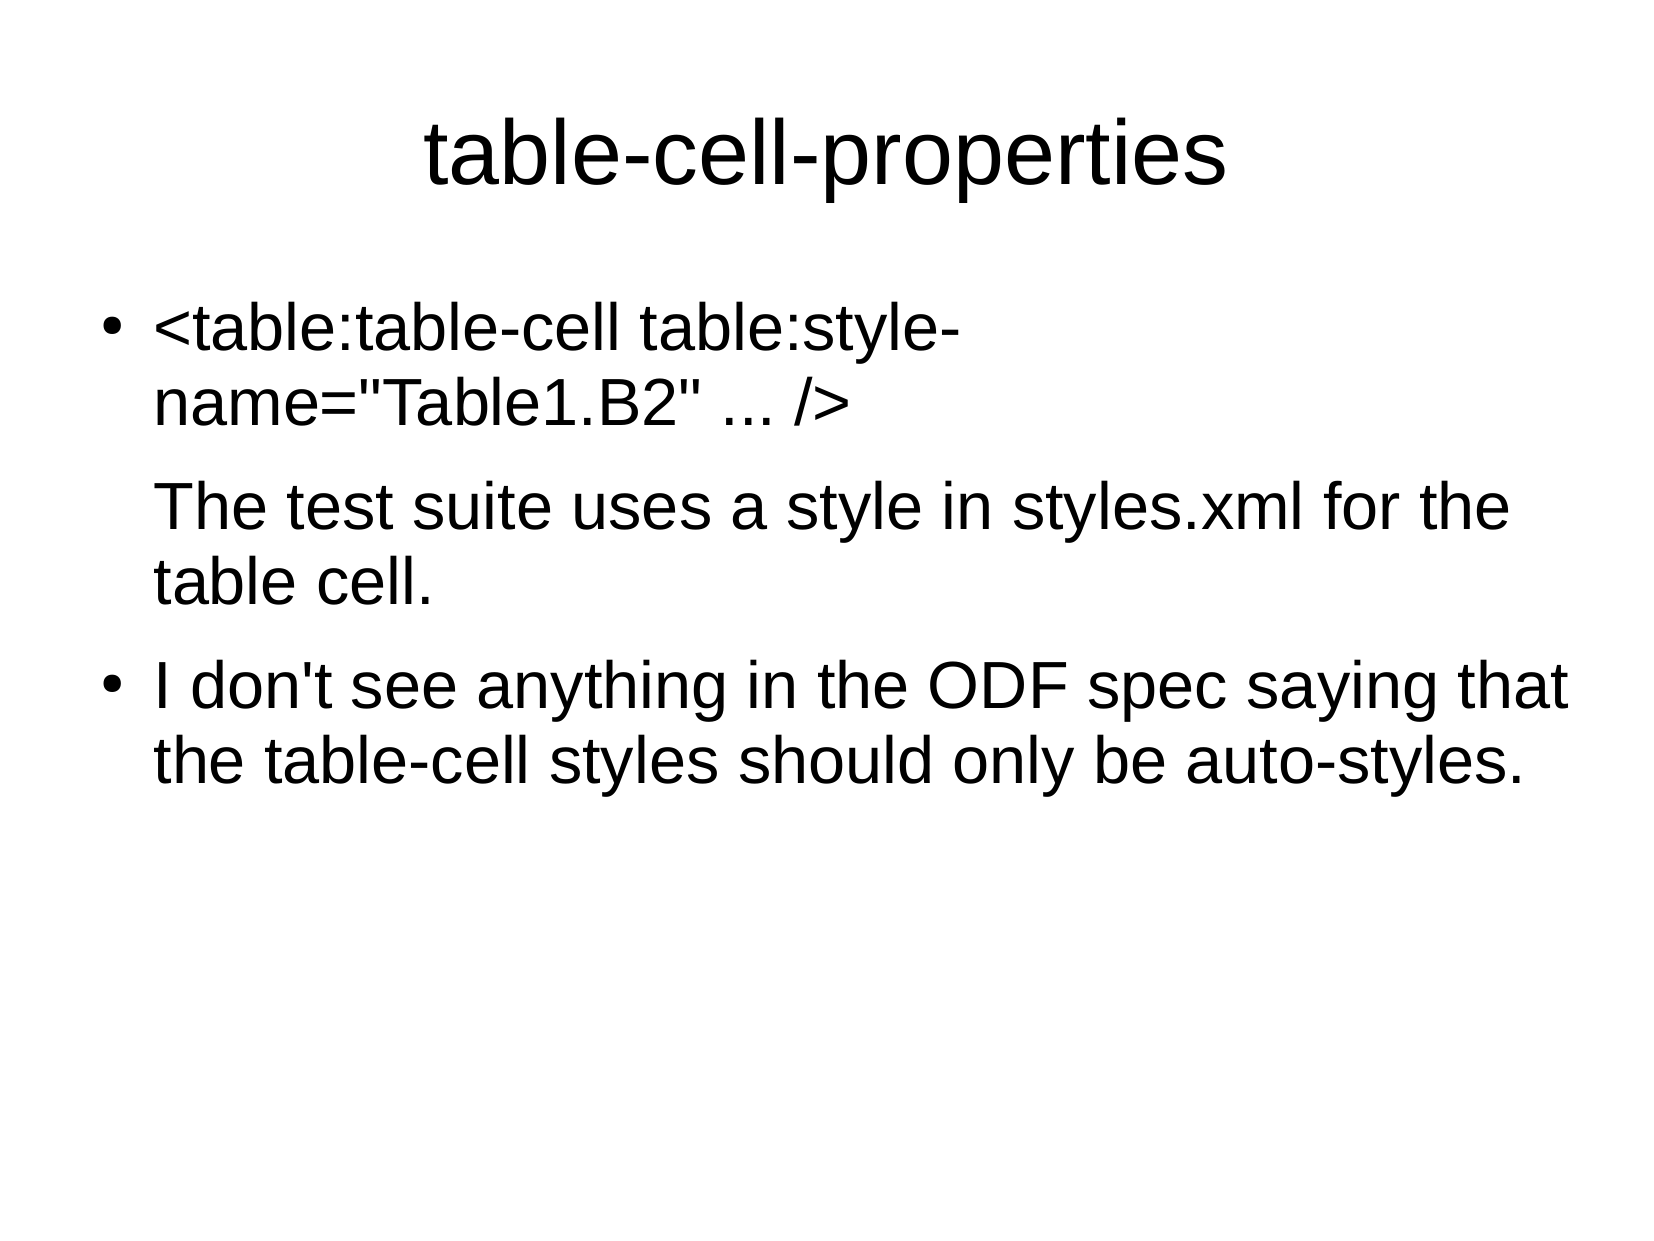

# table-cell-properties
<table:table-cell table:style-name="Table1.B2" ... />
The test suite uses a style in styles.xml for the table cell.
I don't see anything in the ODF spec saying that the table-cell styles should only be auto-styles.